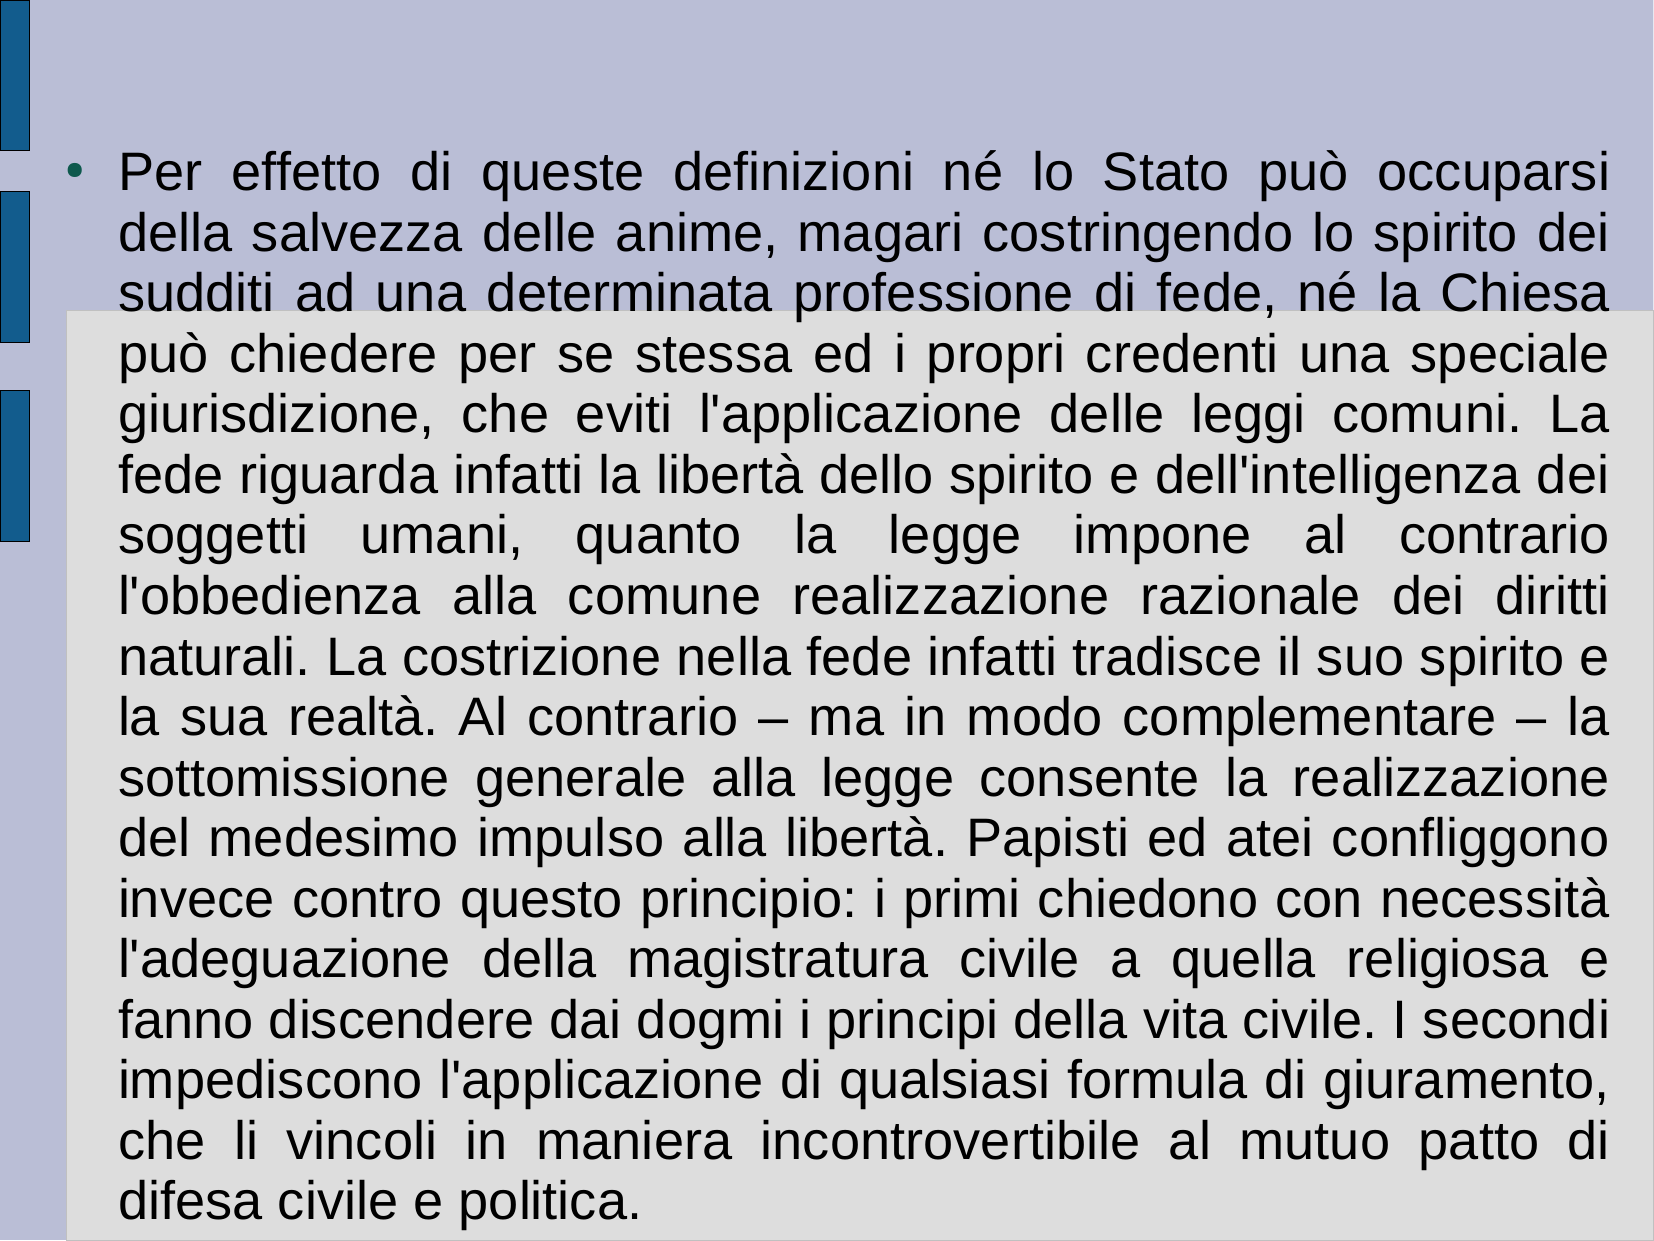

#
Per effetto di queste definizioni né lo Stato può occuparsi della salvezza delle anime, magari costringendo lo spirito dei sudditi ad una determinata professione di fede, né la Chiesa può chiedere per se stessa ed i propri credenti una speciale giurisdizione, che eviti l'applicazione delle leggi comuni. La fede riguarda infatti la libertà dello spirito e dell'intelligenza dei soggetti umani, quanto la legge impone al contrario l'obbedienza alla comune realizzazione razionale dei diritti naturali. La costrizione nella fede infatti tradisce il suo spirito e la sua realtà. Al contrario – ma in modo complementare – la sottomissione generale alla legge consente la realizzazione del medesimo impulso alla libertà. Papisti ed atei confliggono invece contro questo principio: i primi chiedono con necessità l'adeguazione della magistratura civile a quella religiosa e fanno discendere dai dogmi i principi della vita civile. I secondi impediscono l'applicazione di qualsiasi formula di giuramento, che li vincoli in maniera incontrovertibile al mutuo patto di difesa civile e politica.